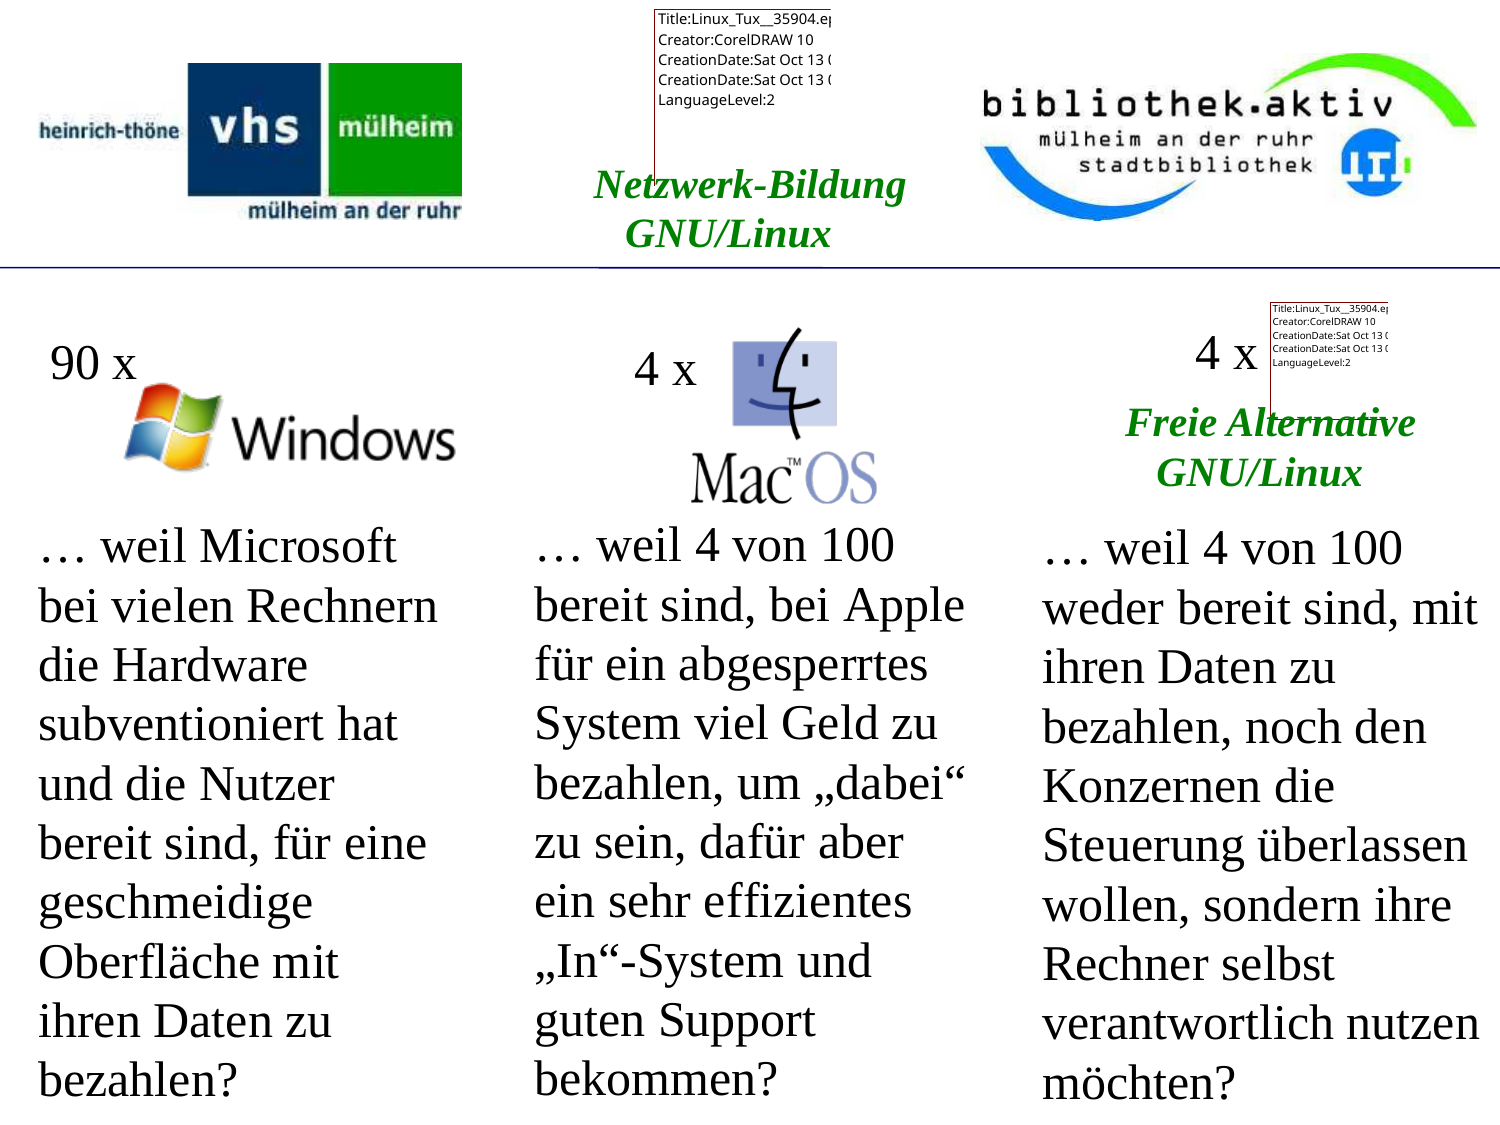

Netzwerk-Bildung
 GNU/Linux
4 x
Freie Alternative
 GNU/Linux
… weil 4 von 100 weder bereit sind, mit ihren Daten zu bezahlen, noch den Konzernen die Steuerung überlassen wollen, sondern ihre Rechner selbst verantwortlich nutzen möchten?
90 x
… weil Microsoft bei vielen Rechnern die Hardware subventioniert hat
und die Nutzer bereit sind, für eine geschmeidige Oberfläche mit ihren Daten zu bezahlen?
4 x
… weil 4 von 100 bereit sind, bei Apple für ein abgesperrtes System viel Geld zu bezahlen, um „dabei“ zu sein, dafür aber ein sehr effizientes „In“-System und guten Support bekommen?